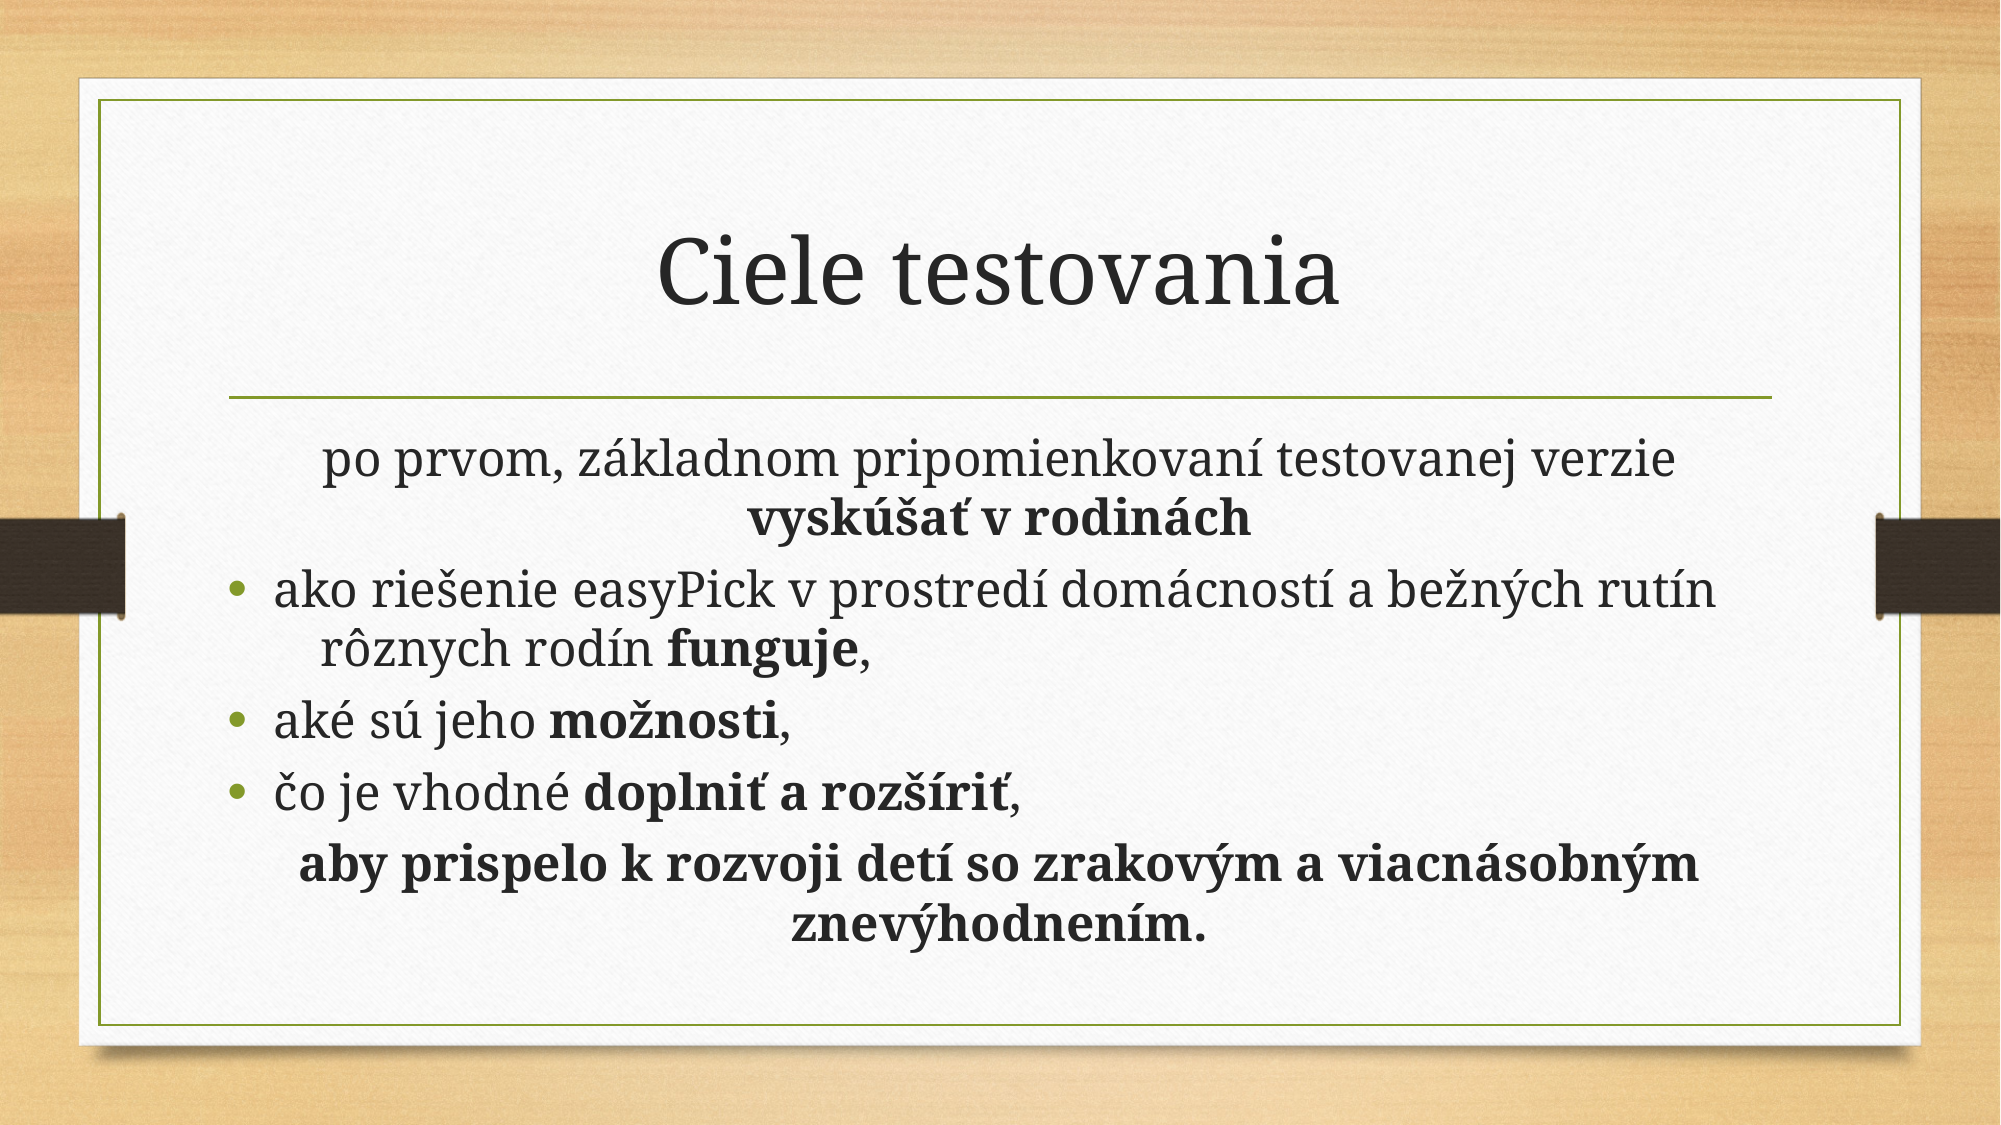

# Ciele testovania
po prvom, základnom pripomienkovaní testovanej verzie vyskúšať v rodinách
ako riešenie easyPick v prostredí domácností a bežných rutín rôznych rodín funguje,
aké sú jeho možnosti,
čo je vhodné doplniť a rozšíriť,
aby prispelo k rozvoji detí so zrakovým a viacnásobným znevýhodnením.